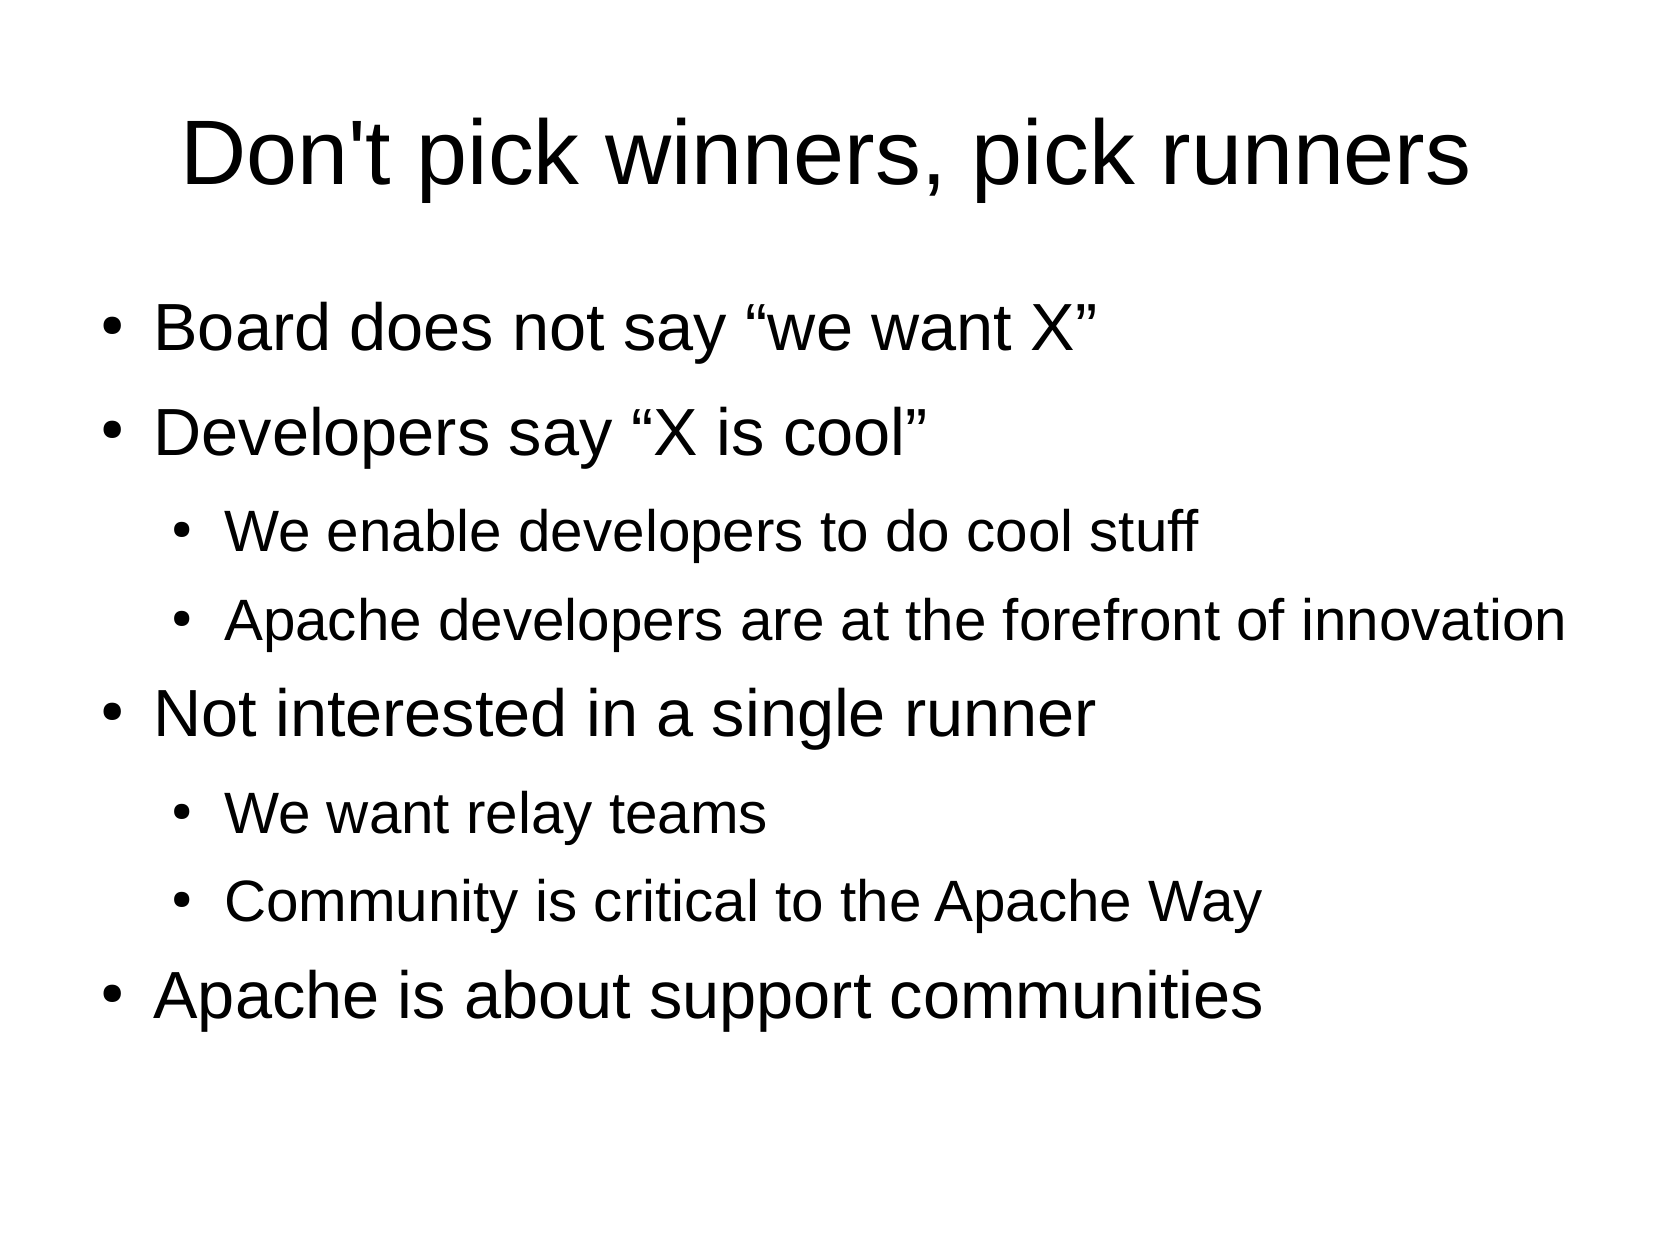

# Don't pick winners, pick runners
Board does not say “we want X”
Developers say “X is cool”
We enable developers to do cool stuff
Apache developers are at the forefront of innovation
Not interested in a single runner
We want relay teams
Community is critical to the Apache Way
Apache is about support communities